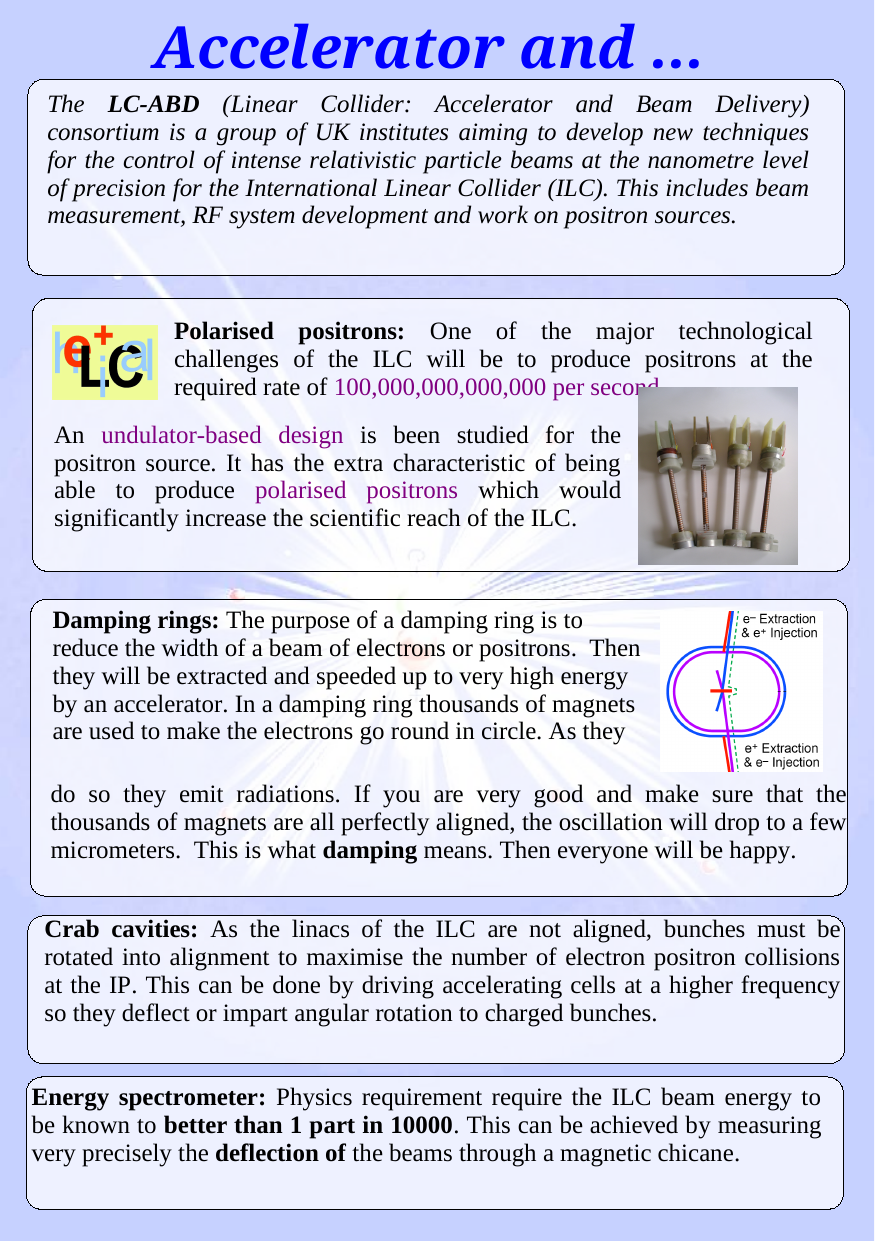

# Accelerator and ...
The LC-ABD (Linear Collider: Accelerator and Beam Delivery) consortium is a group of UK institutes aiming to develop new techniques for the control of intense relativistic particle beams at the nanometre level of precision for the International Linear Collider (ILC). This includes beam measurement, RF system development and work on positron sources.
Polarised positrons: One of the major technological challenges of the ILC will be to produce positrons at the required rate of 100,000,000,000,000 per second.
An undulator-based design is been studied for the positron source. It has the extra characteristic of being able to produce polarised positrons which would significantly increase the scientific reach of the ILC.
Damping rings: The purpose of a damping ring is to reduce the width of a beam of electrons or positrons. Then they will be extracted and speeded up to very high energy by an accelerator. In a damping ring thousands of magnets are used to make the electrons go round in circle. As they
do so they emit radiations. If you are very good and make sure that the thousands of magnets are all perfectly aligned, the oscillation will drop to a few micrometers. This is what damping means. Then everyone will be happy.
Crab cavities: As the linacs of the ILC are not aligned, bunches must be rotated into alignment to maximise the number of electron positron collisions at the IP. This can be done by driving accelerating cells at a higher frequency so they deflect or impart angular rotation to charged bunches.
Energy spectrometer: Physics requirement require the ILC beam energy to be known to better than 1 part in 10000. This can be achieved by measuring very precisely the deflection of the beams through a magnetic chicane.